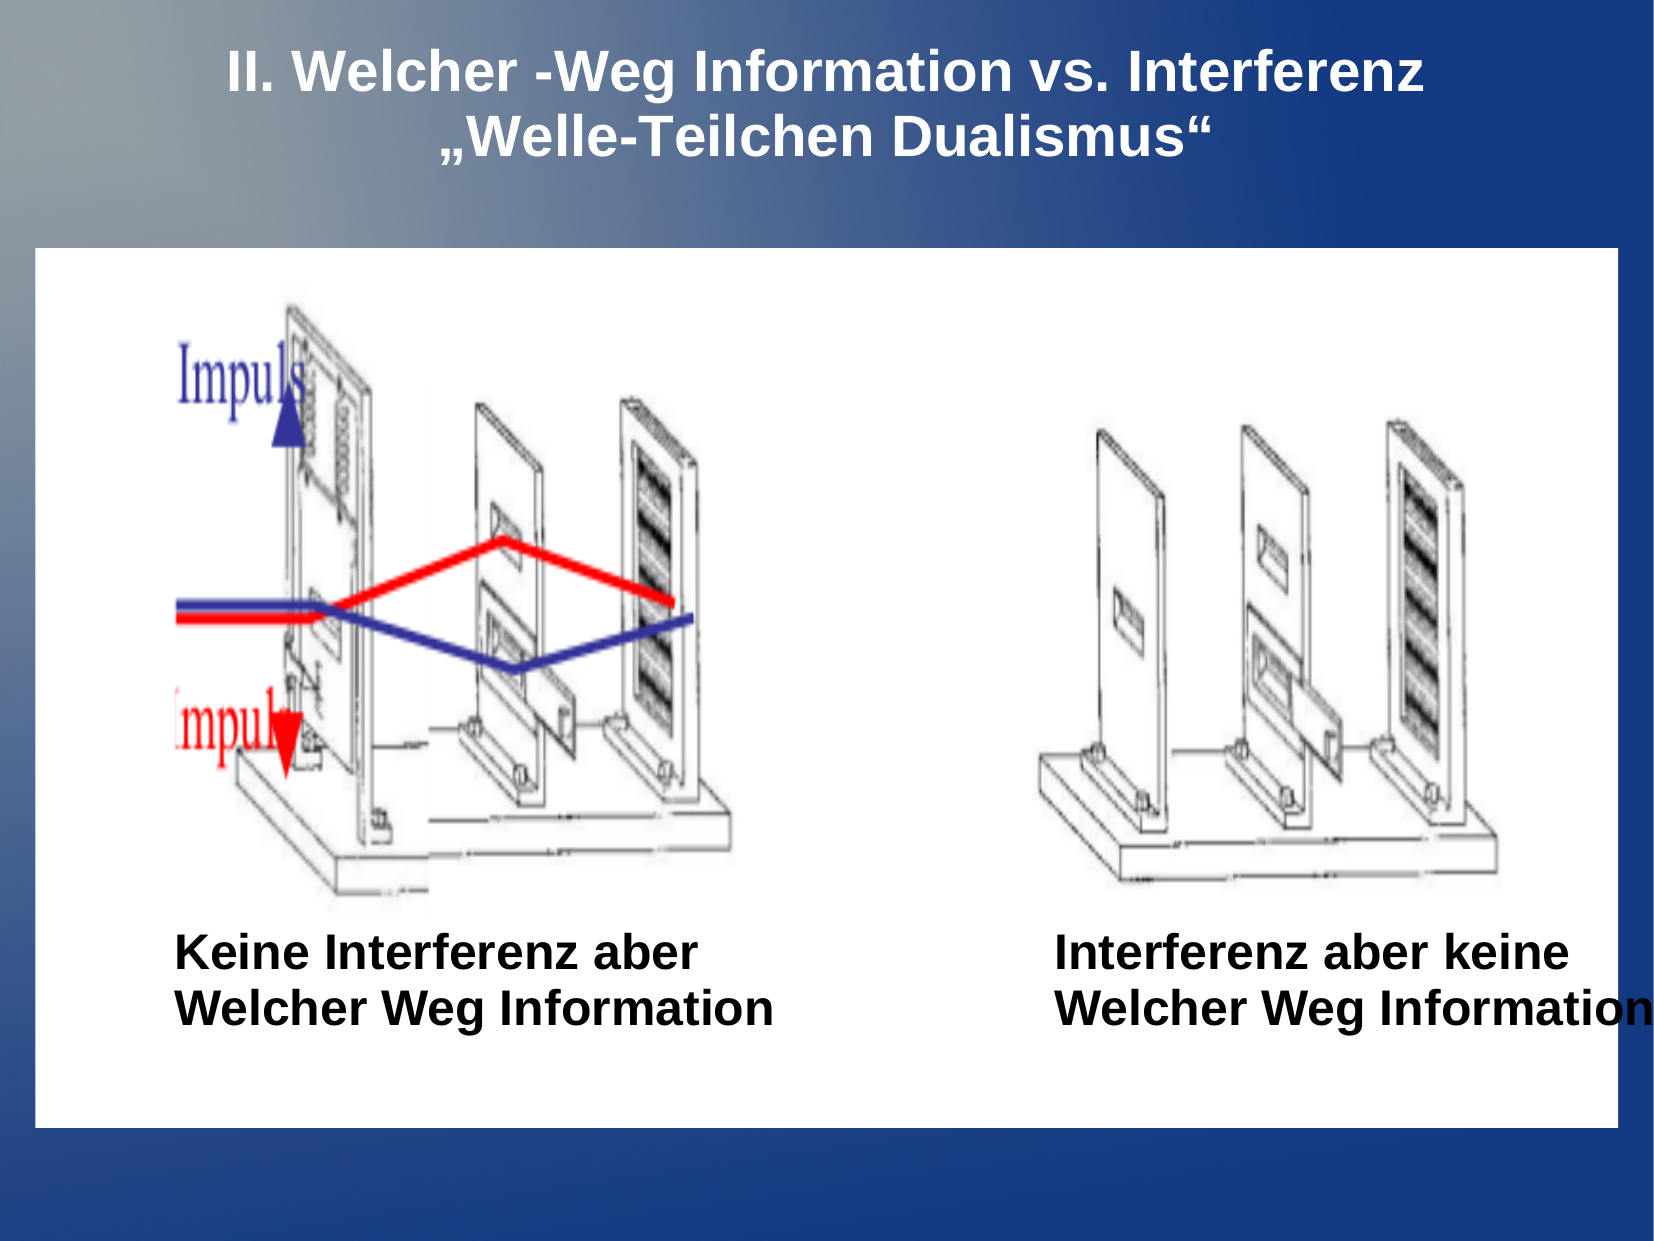

# II. Welcher -Weg Information vs. Interferenz „Welle-Teilchen Dualismus“
Interferenz aber keine
Welcher Weg Information
Keine Interferenz aber
Welcher Weg Information